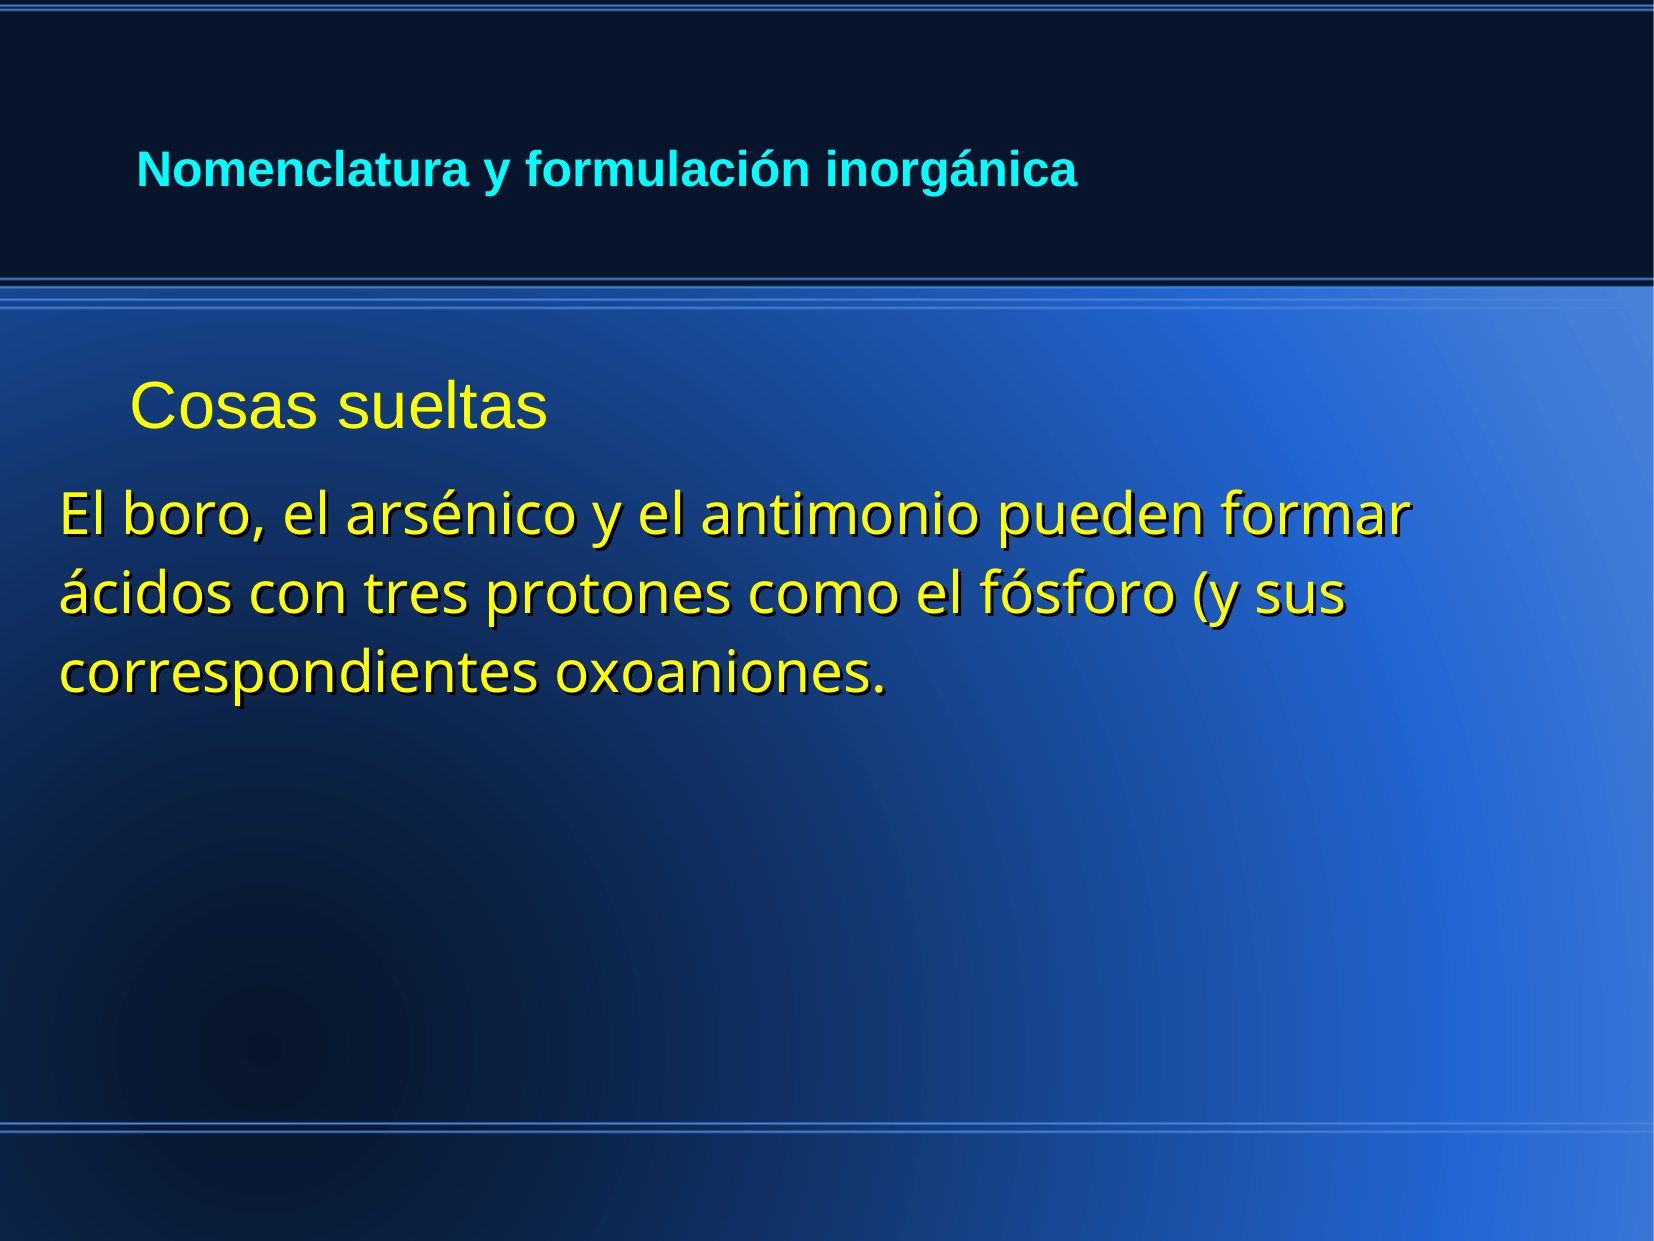

Nomenclatura y formulación inorgánica
# Cosas sueltas
El boro, el arsénico y el antimonio pueden formar ácidos con tres protones como el fósforo (y sus correspondientes oxoaniones.